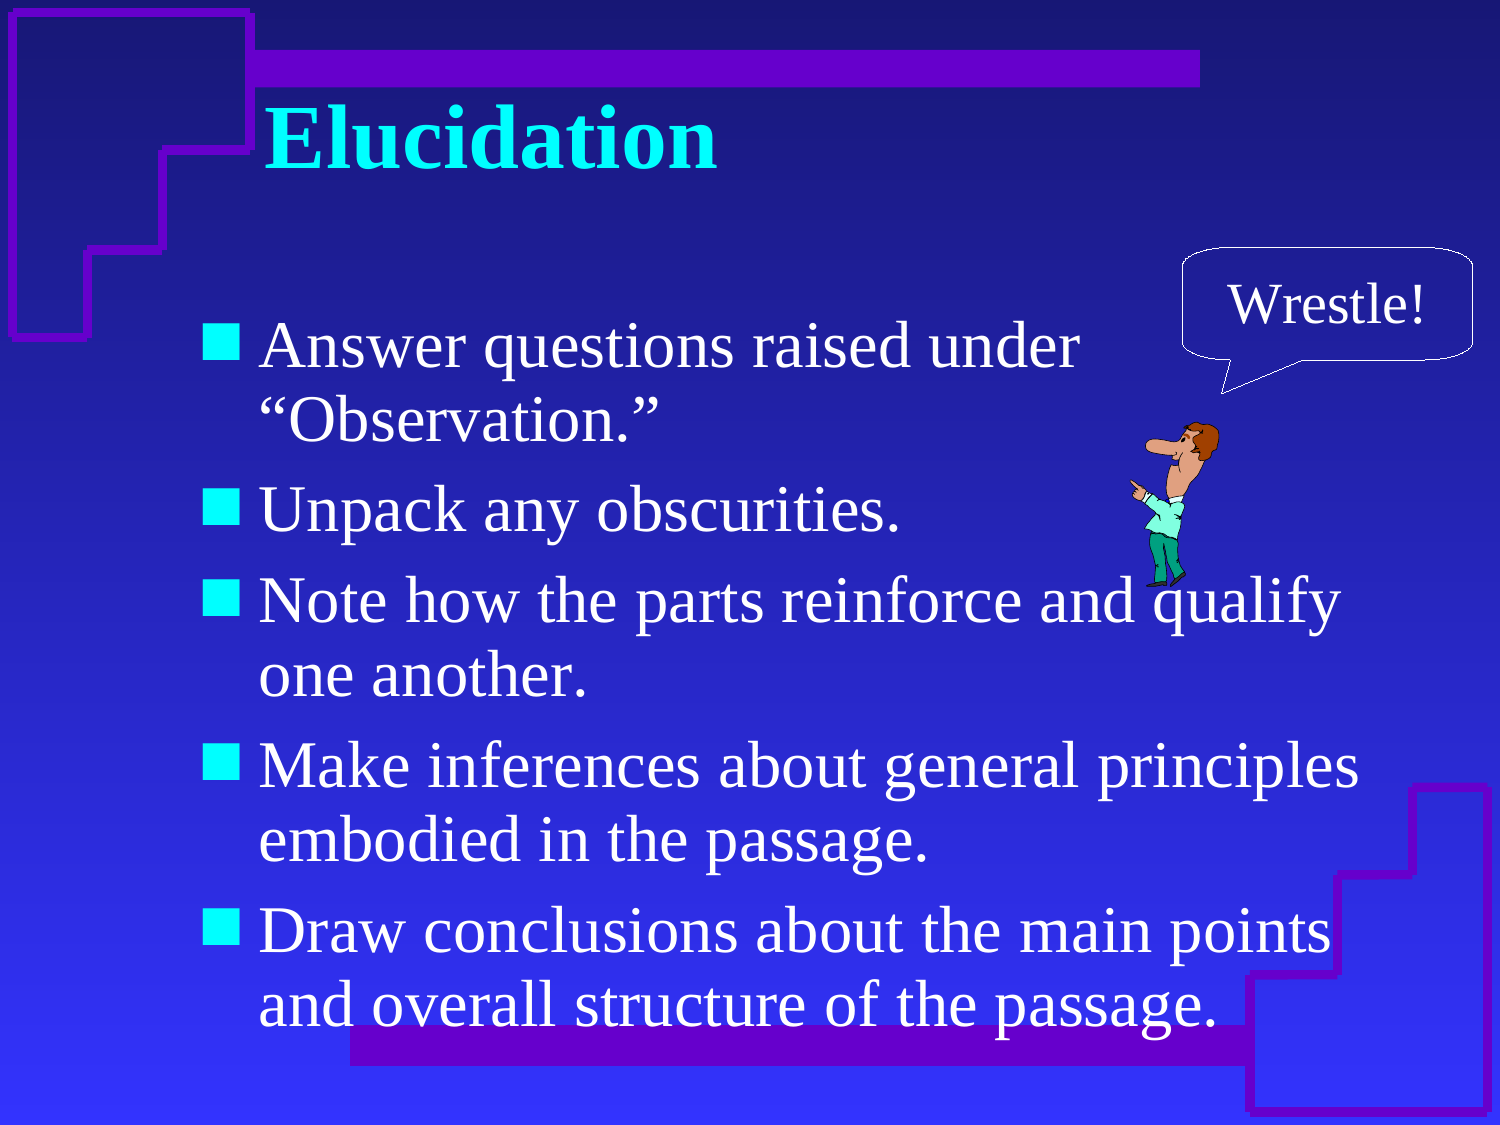

# Elucidation
Wrestle!
Answer questions raised under “Observation.”
Unpack any obscurities.
Note how the parts reinforce and qualify one another.
Make inferences about general principles embodied in the passage.
Draw conclusions about the main points and overall structure of the passage.